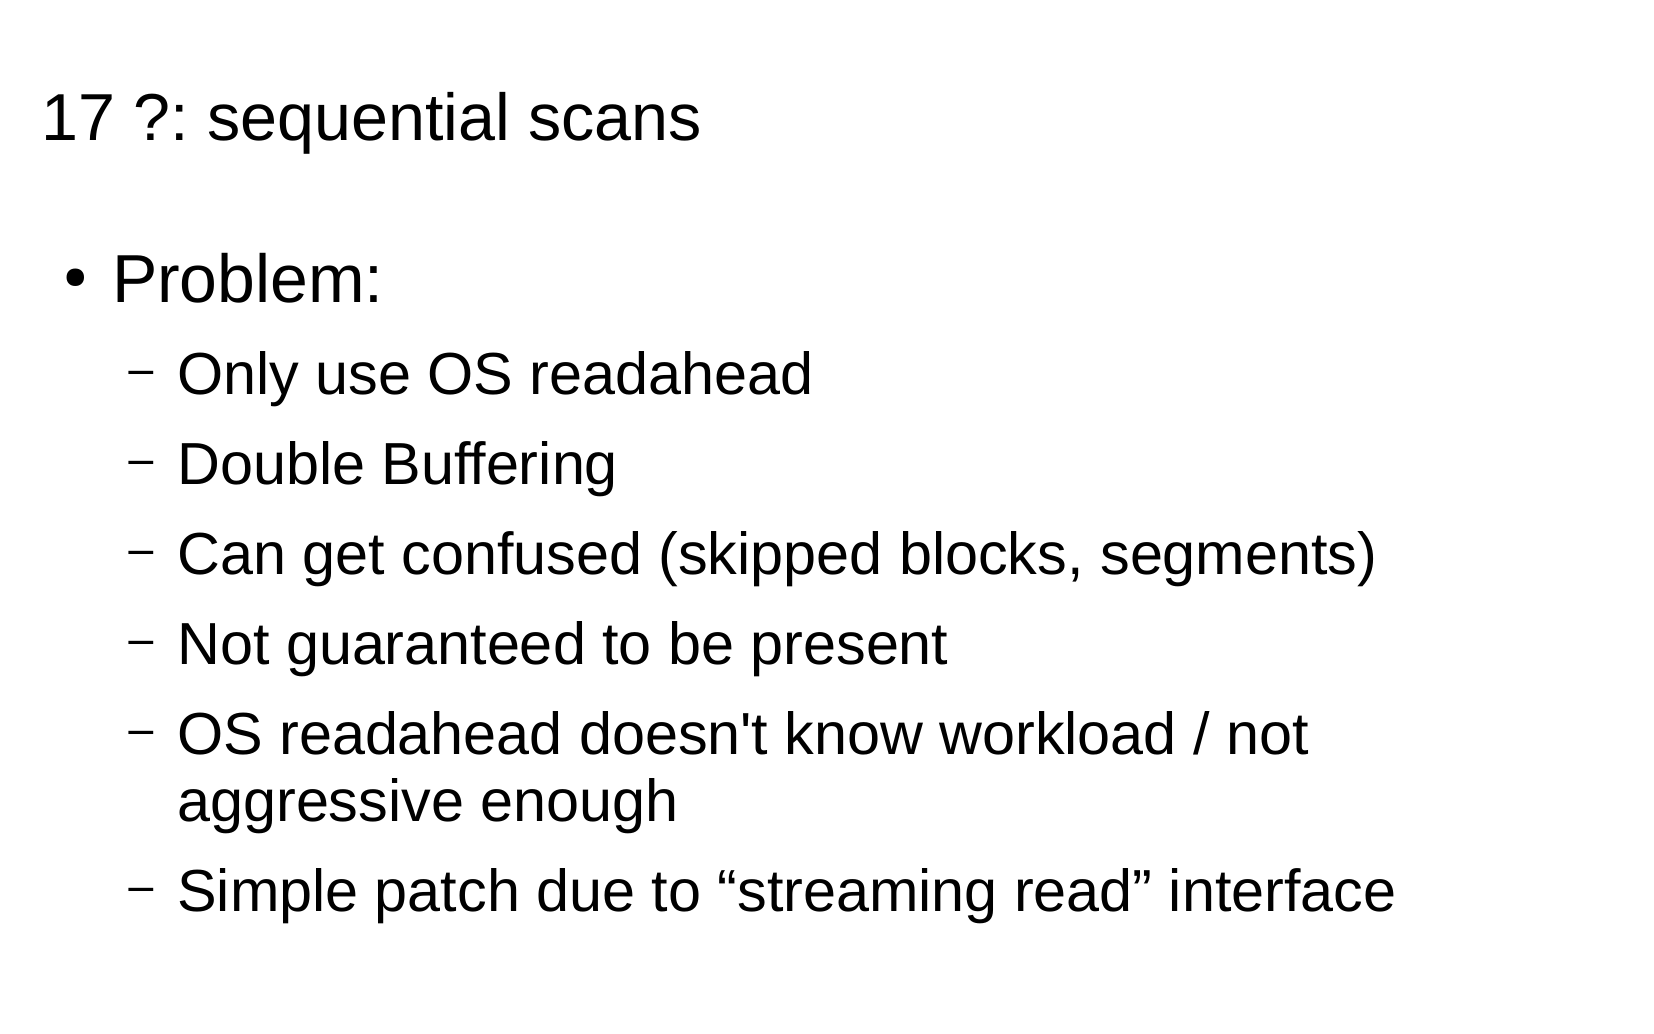

# 17 ?: sequential scans
Problem:
Only use OS readahead
Double Buffering
Can get confused (skipped blocks, segments)
Not guaranteed to be present
OS readahead doesn't know workload / not aggressive enough
Simple patch due to “streaming read” interface